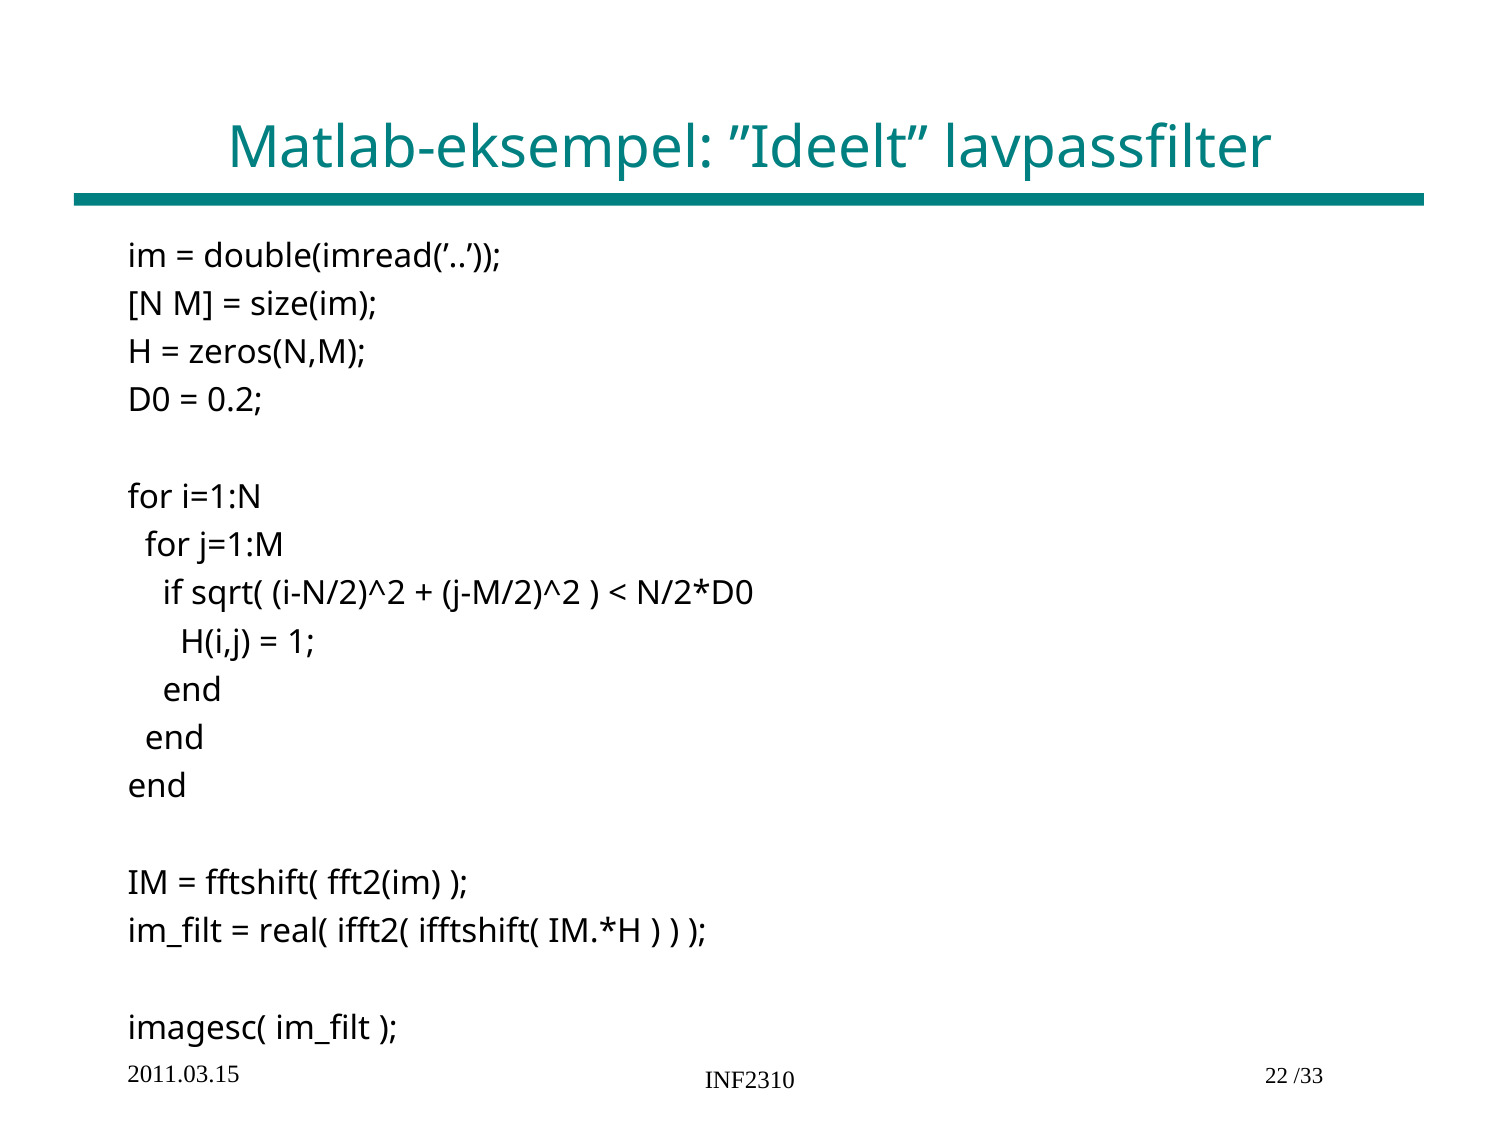

# Matlab-eksempel: ”Ideelt” lavpassfilter
im = double(imread(’..’));
[N M] = size(im);
H = zeros(N,M);
D0 = 0.2;
for i=1:N
 for j=1:M
 if sqrt( (i-N/2)^2 + (j-M/2)^2 ) < N/2*D0
 H(i,j) = 1;
 end
 end
end
IM = fftshift( fft2(im) );
im_filt = real( ifft2( ifftshift( IM.*H ) ) );
imagesc( im_filt );
INF2310